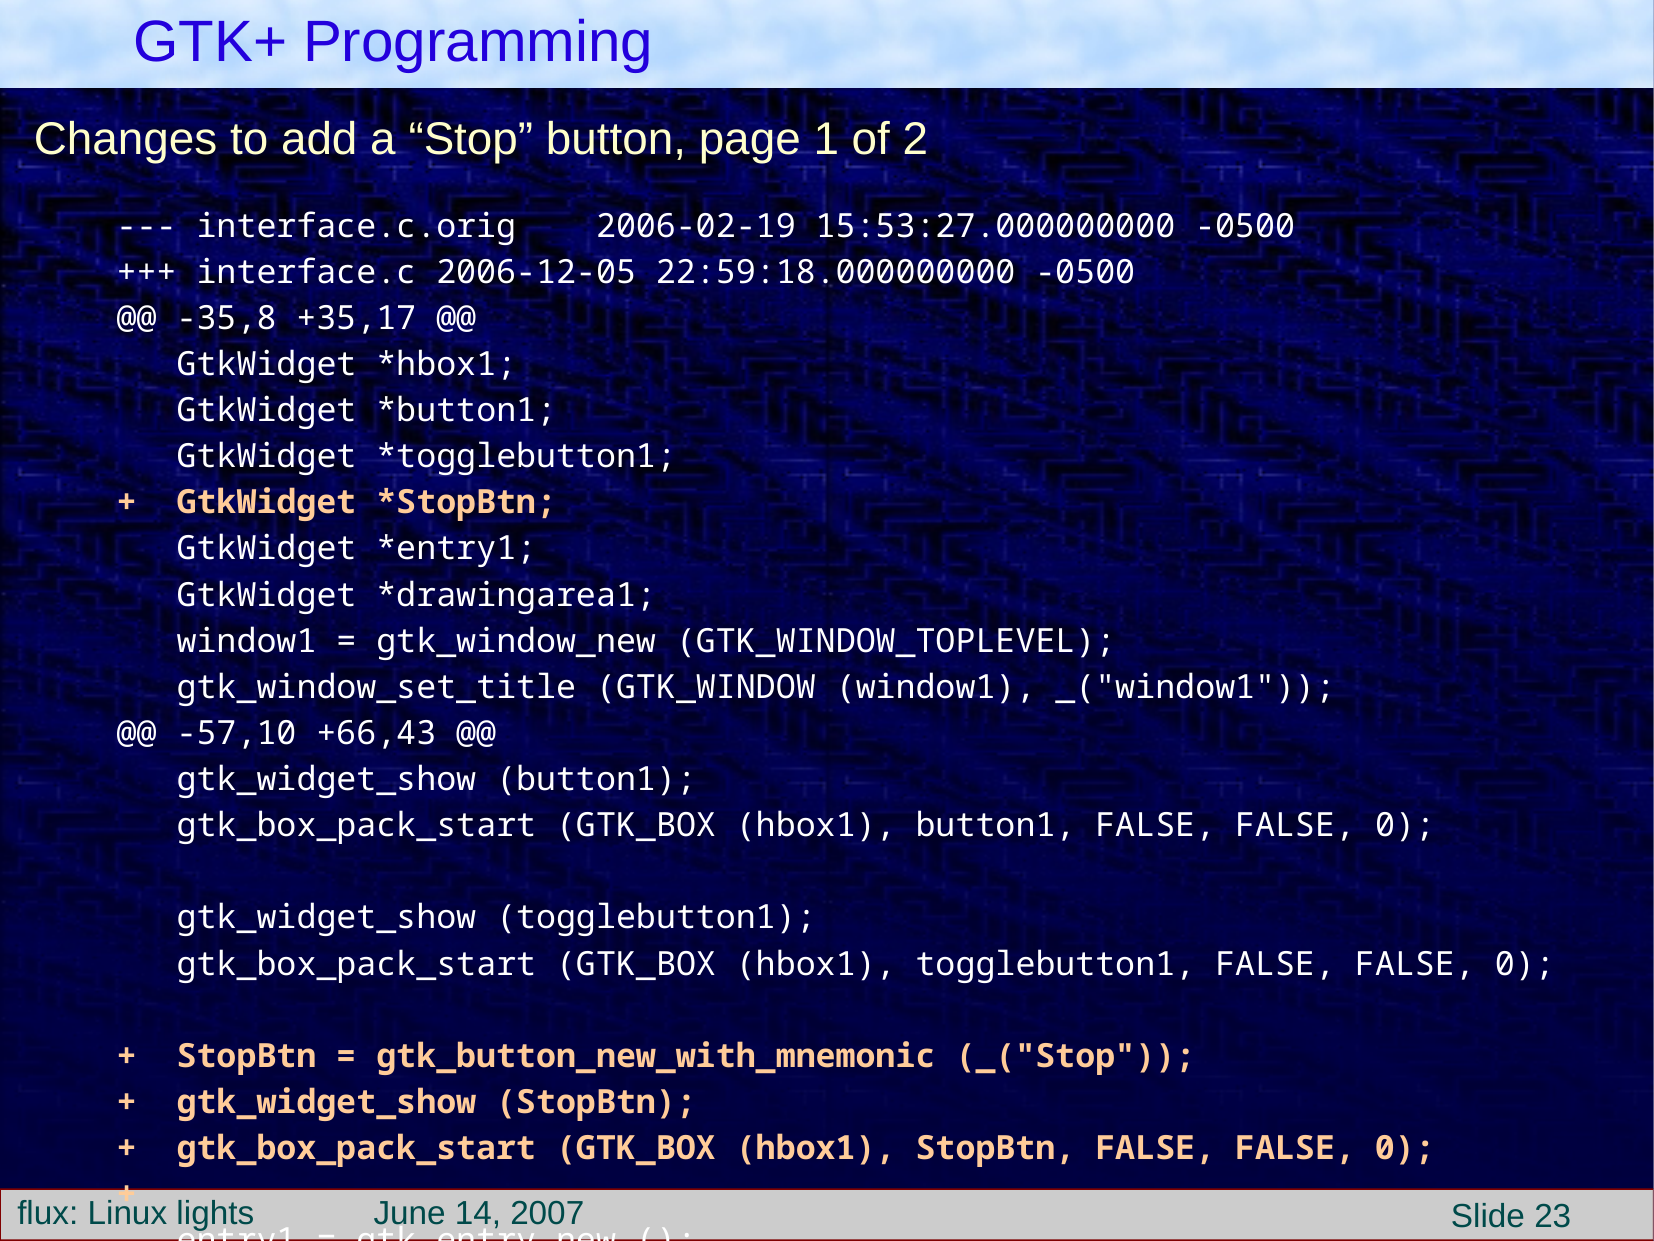

GTK+ Programming
Changes to add a “Stop” button, page 1 of 2
--- interface.c.orig 2006-02-19 15:53:27.000000000 -0500
+++ interface.c 2006-12-05 22:59:18.000000000 -0500
@@ -35,8 +35,17 @@
 GtkWidget *hbox1;
 GtkWidget *button1;
 GtkWidget *togglebutton1;
+ GtkWidget *StopBtn;
 GtkWidget *entry1;
 GtkWidget *drawingarea1;
 window1 = gtk_window_new (GTK_WINDOW_TOPLEVEL);
 gtk_window_set_title (GTK_WINDOW (window1), _("window1"));
@@ -57,10 +66,43 @@
 gtk_widget_show (button1);
 gtk_box_pack_start (GTK_BOX (hbox1), button1, FALSE, FALSE, 0);
 gtk_widget_show (togglebutton1);
 gtk_box_pack_start (GTK_BOX (hbox1), togglebutton1, FALSE, FALSE, 0);
+ StopBtn = gtk_button_new_with_mnemonic (_("Stop"));
+ gtk_widget_show (StopBtn);
+ gtk_box_pack_start (GTK_BOX (hbox1), StopBtn, FALSE, FALSE, 0);
+
 entry1 = gtk_entry_new ();
 gtk_widget_show (entry1);
 gtk_box_pack_start (GTK_BOX (hbox1), entry1, TRUE, TRUE, 0);
flux: Linux lights	June 14, 2007
Slide